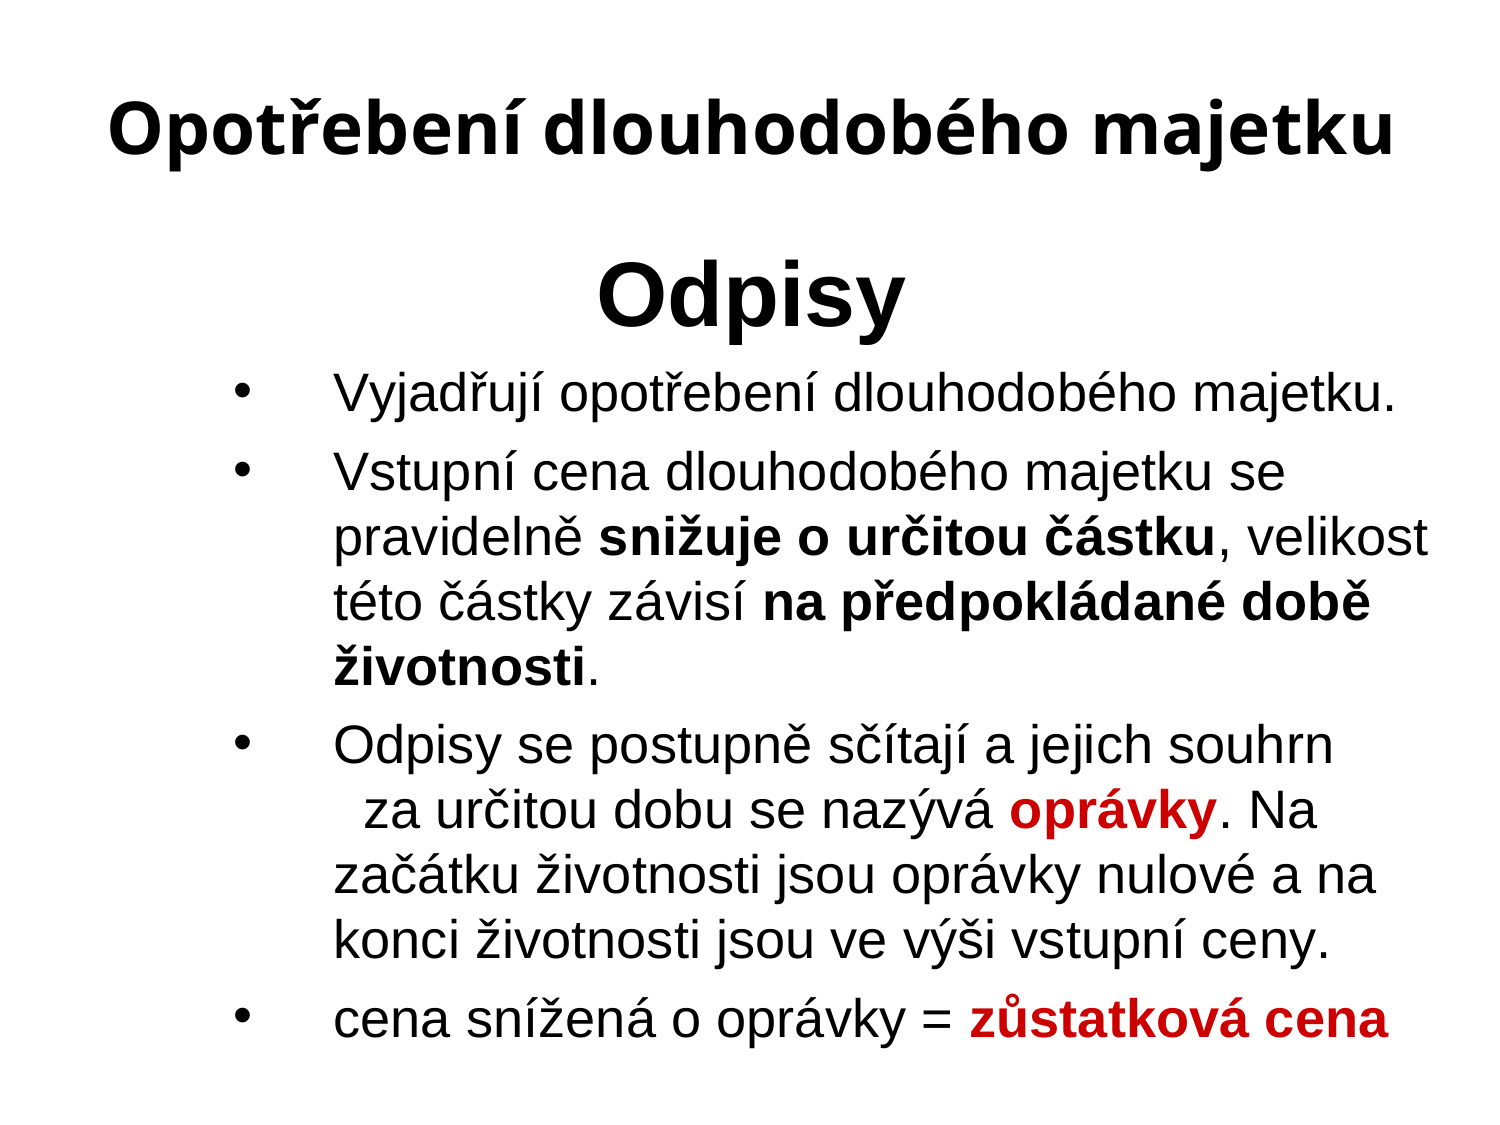

Opotřebení dlouhodobého majetku
# Odpisy
Vyjadřují opotřebení dlouhodobého majetku.
Vstupní cena dlouhodobého majetku se pravidelně snižuje o určitou částku, velikost této částky závisí na předpokládané době životnosti.
Odpisy se postupně sčítají a jejich souhrn za určitou dobu se nazývá oprávky. Na začátku životnosti jsou oprávky nulové a na konci životnosti jsou ve výši vstupní ceny.
cena snížená o oprávky = zůstatková cena